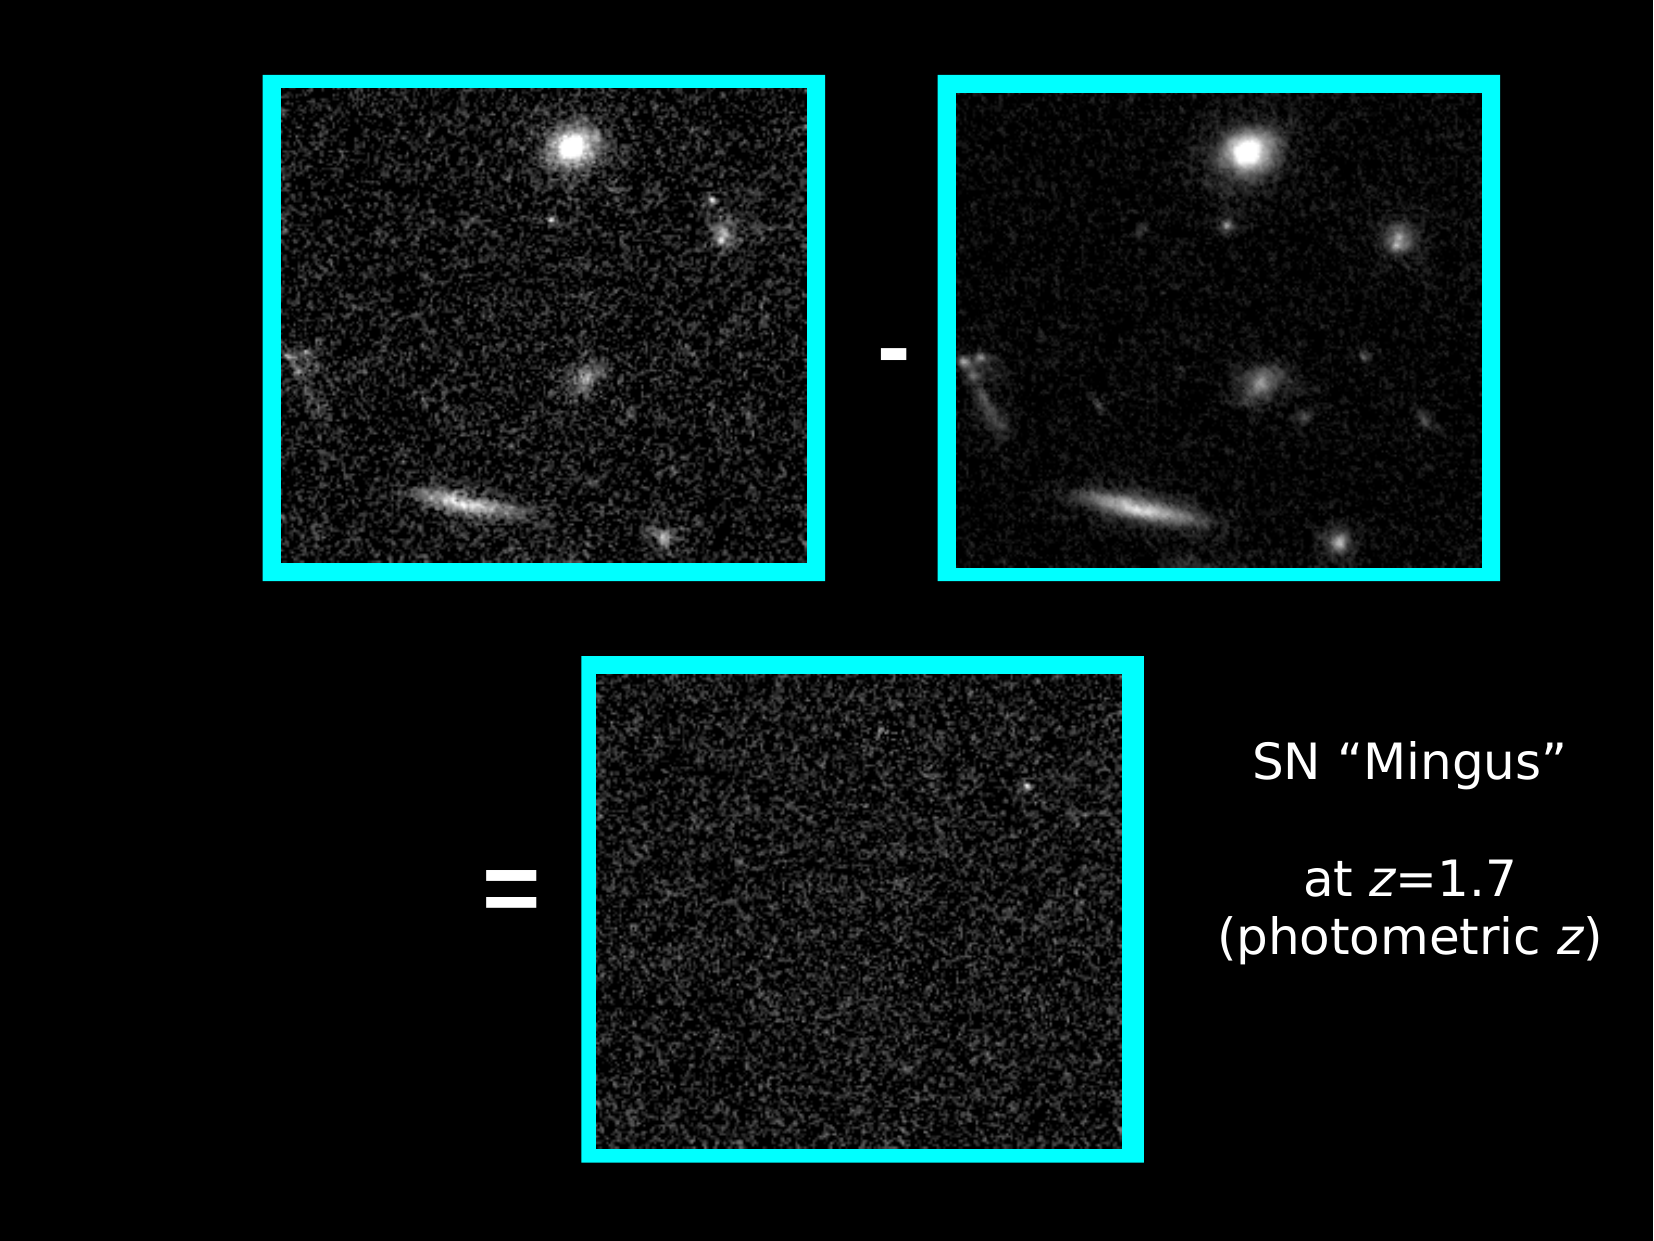

-
SN “Mingus”
at z=1.7
(photometric z)
=